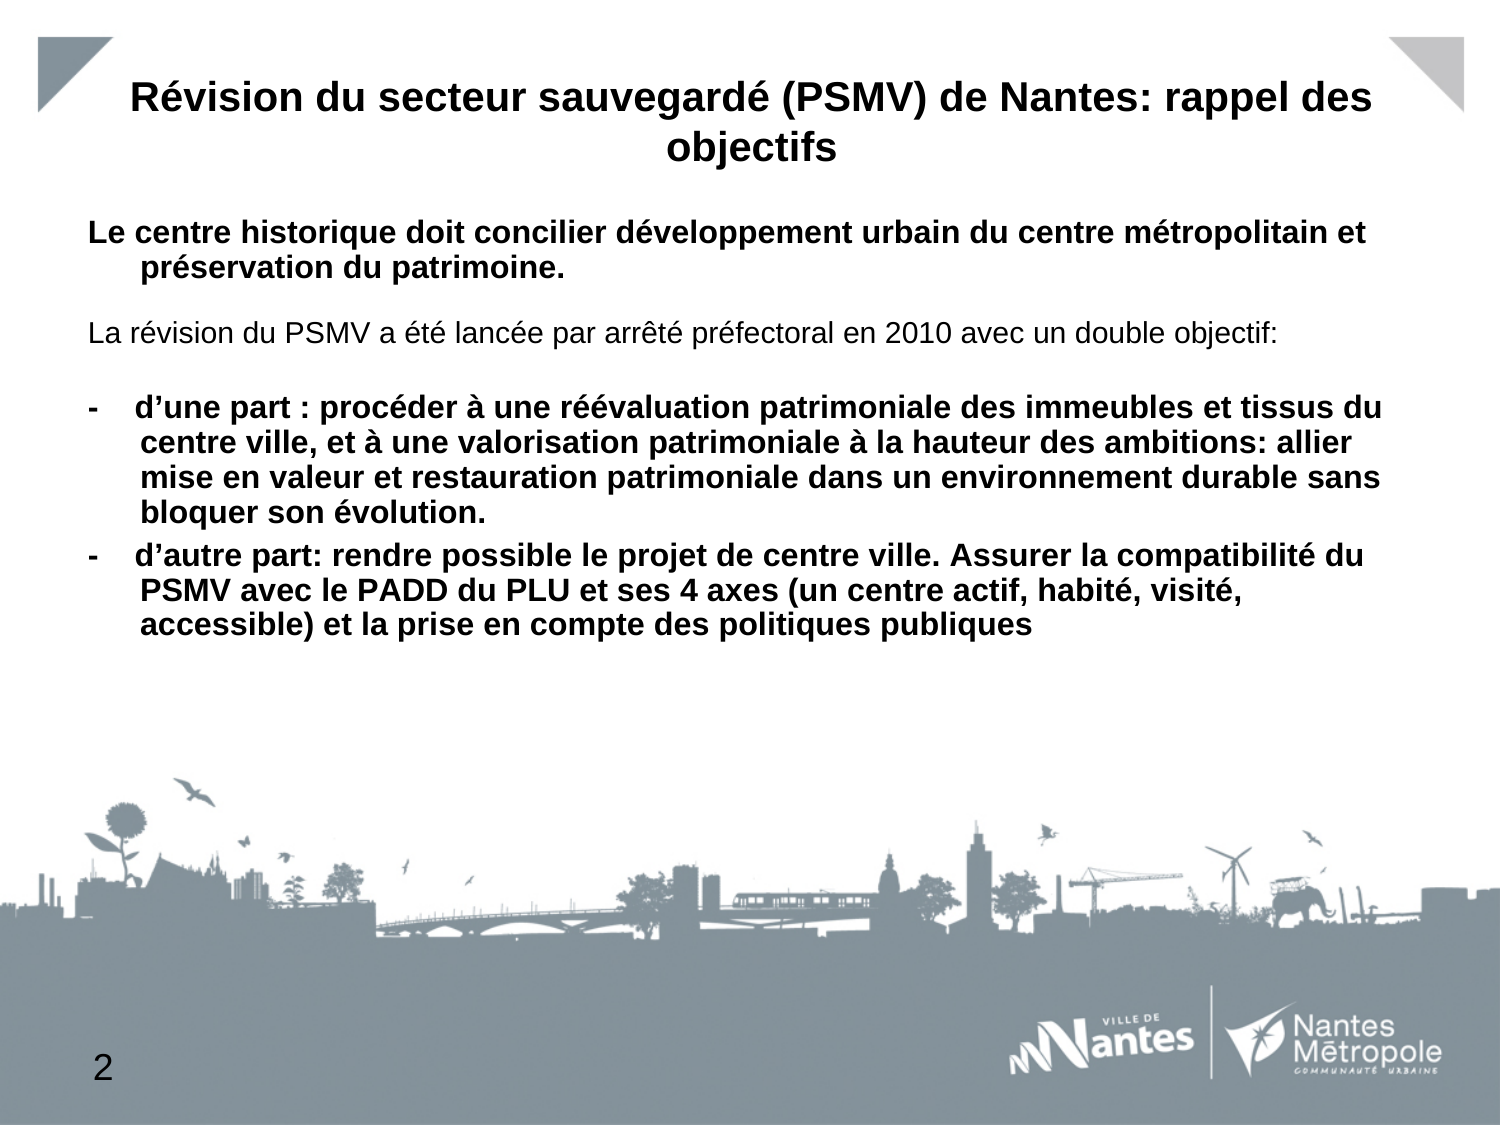

# Révision du secteur sauvegardé (PSMV) de Nantes: rappel des objectifs
Le centre historique doit concilier développement urbain du centre métropolitain et préservation du patrimoine.
La révision du PSMV a été lancée par arrêté préfectoral en 2010 avec un double objectif:
- d’une part : procéder à une réévaluation patrimoniale des immeubles et tissus du centre ville, et à une valorisation patrimoniale à la hauteur des ambitions: allier mise en valeur et restauration patrimoniale dans un environnement durable sans bloquer son évolution.
- d’autre part: rendre possible le projet de centre ville. Assurer la compatibilité du PSMV avec le PADD du PLU et ses 4 axes (un centre actif, habité, visité, accessible) et la prise en compte des politiques publiques
2